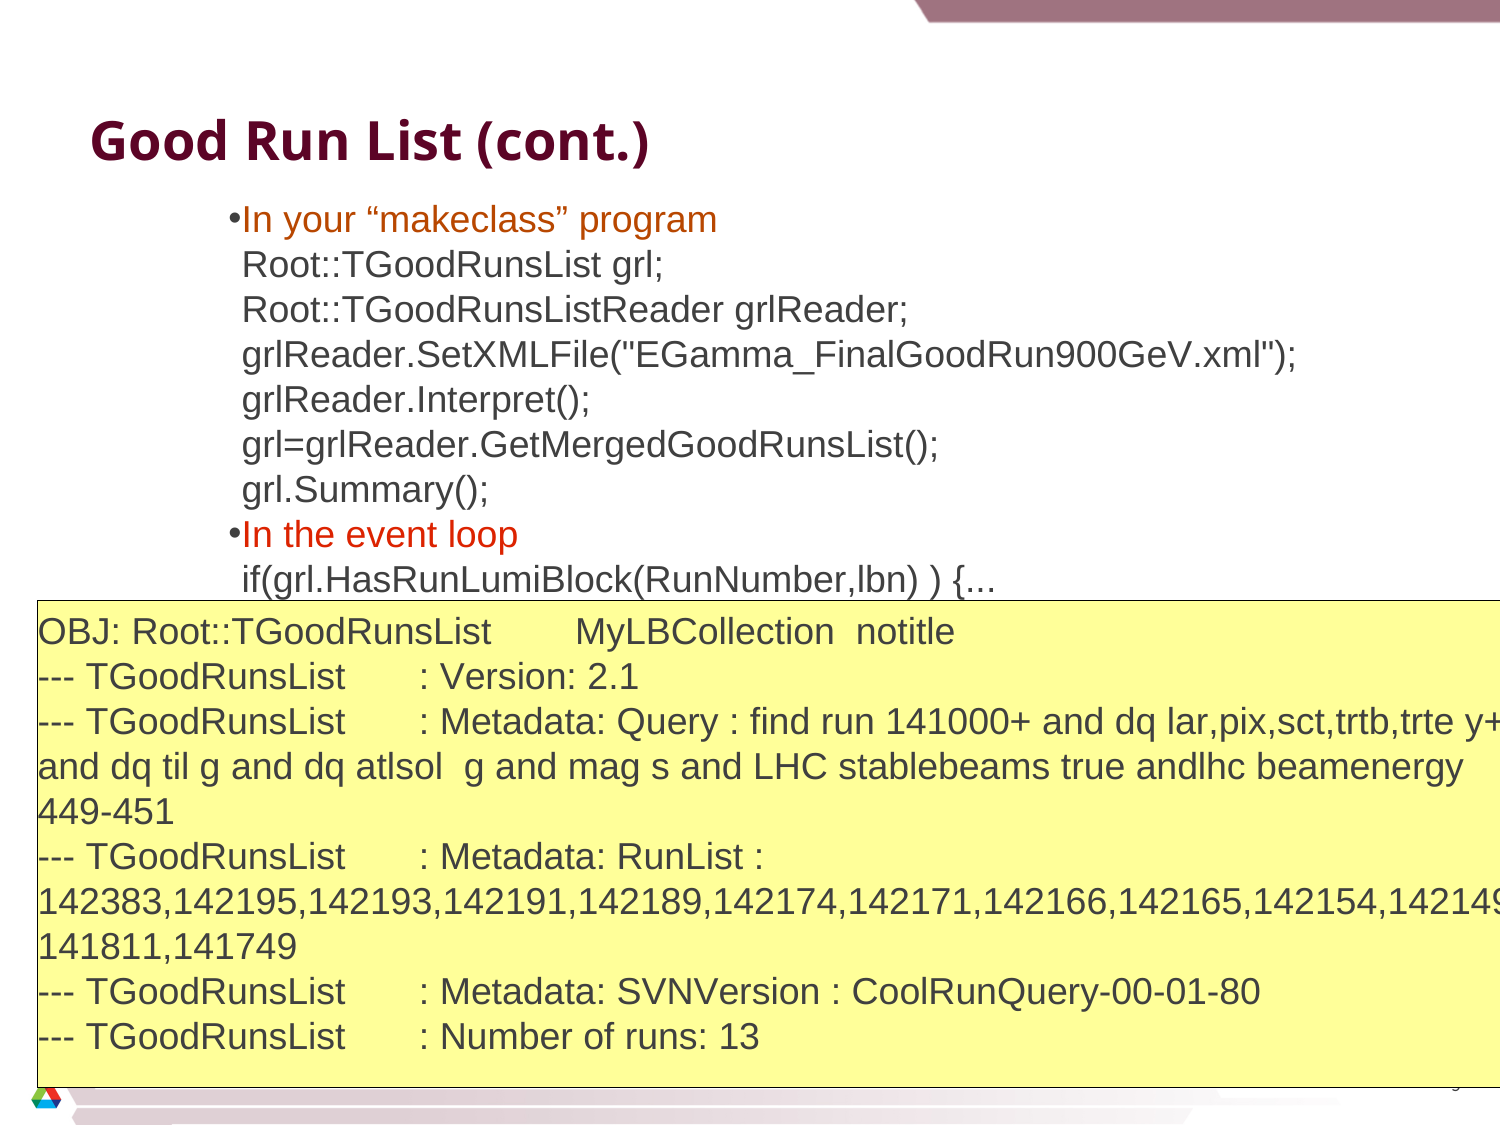

# Good Run List (cont.)
In your “makeclass” program
Root::TGoodRunsList grl;
Root::TGoodRunsListReader grlReader;
grlReader.SetXMLFile("EGamma_FinalGoodRun900GeV.xml");
grlReader.Interpret();
grl=grlReader.GetMergedGoodRunsList();
grl.Summary();
In the event loop
if(grl.HasRunLumiBlock(RunNumber,lbn) ) {...
OBJ: Root::TGoodRunsList MyLBCollection notitle
--- TGoodRunsList : Version: 2.1
--- TGoodRunsList : Metadata: Query : find run 141000+ and dq lar,pix,sct,trtb,trte y+ and dq til g and dq atlsol g and mag s and LHC stablebeams true andlhc beamenergy 449-451
--- TGoodRunsList : Metadata: RunList : 142383,142195,142193,142191,142189,142174,142171,142166,142165,142154,142149,141811,141749
--- TGoodRunsList : Metadata: SVNVersion : CoolRunQuery-00-01-80
--- TGoodRunsList : Number of runs: 13
ANL Jamboree 1/19/10
5